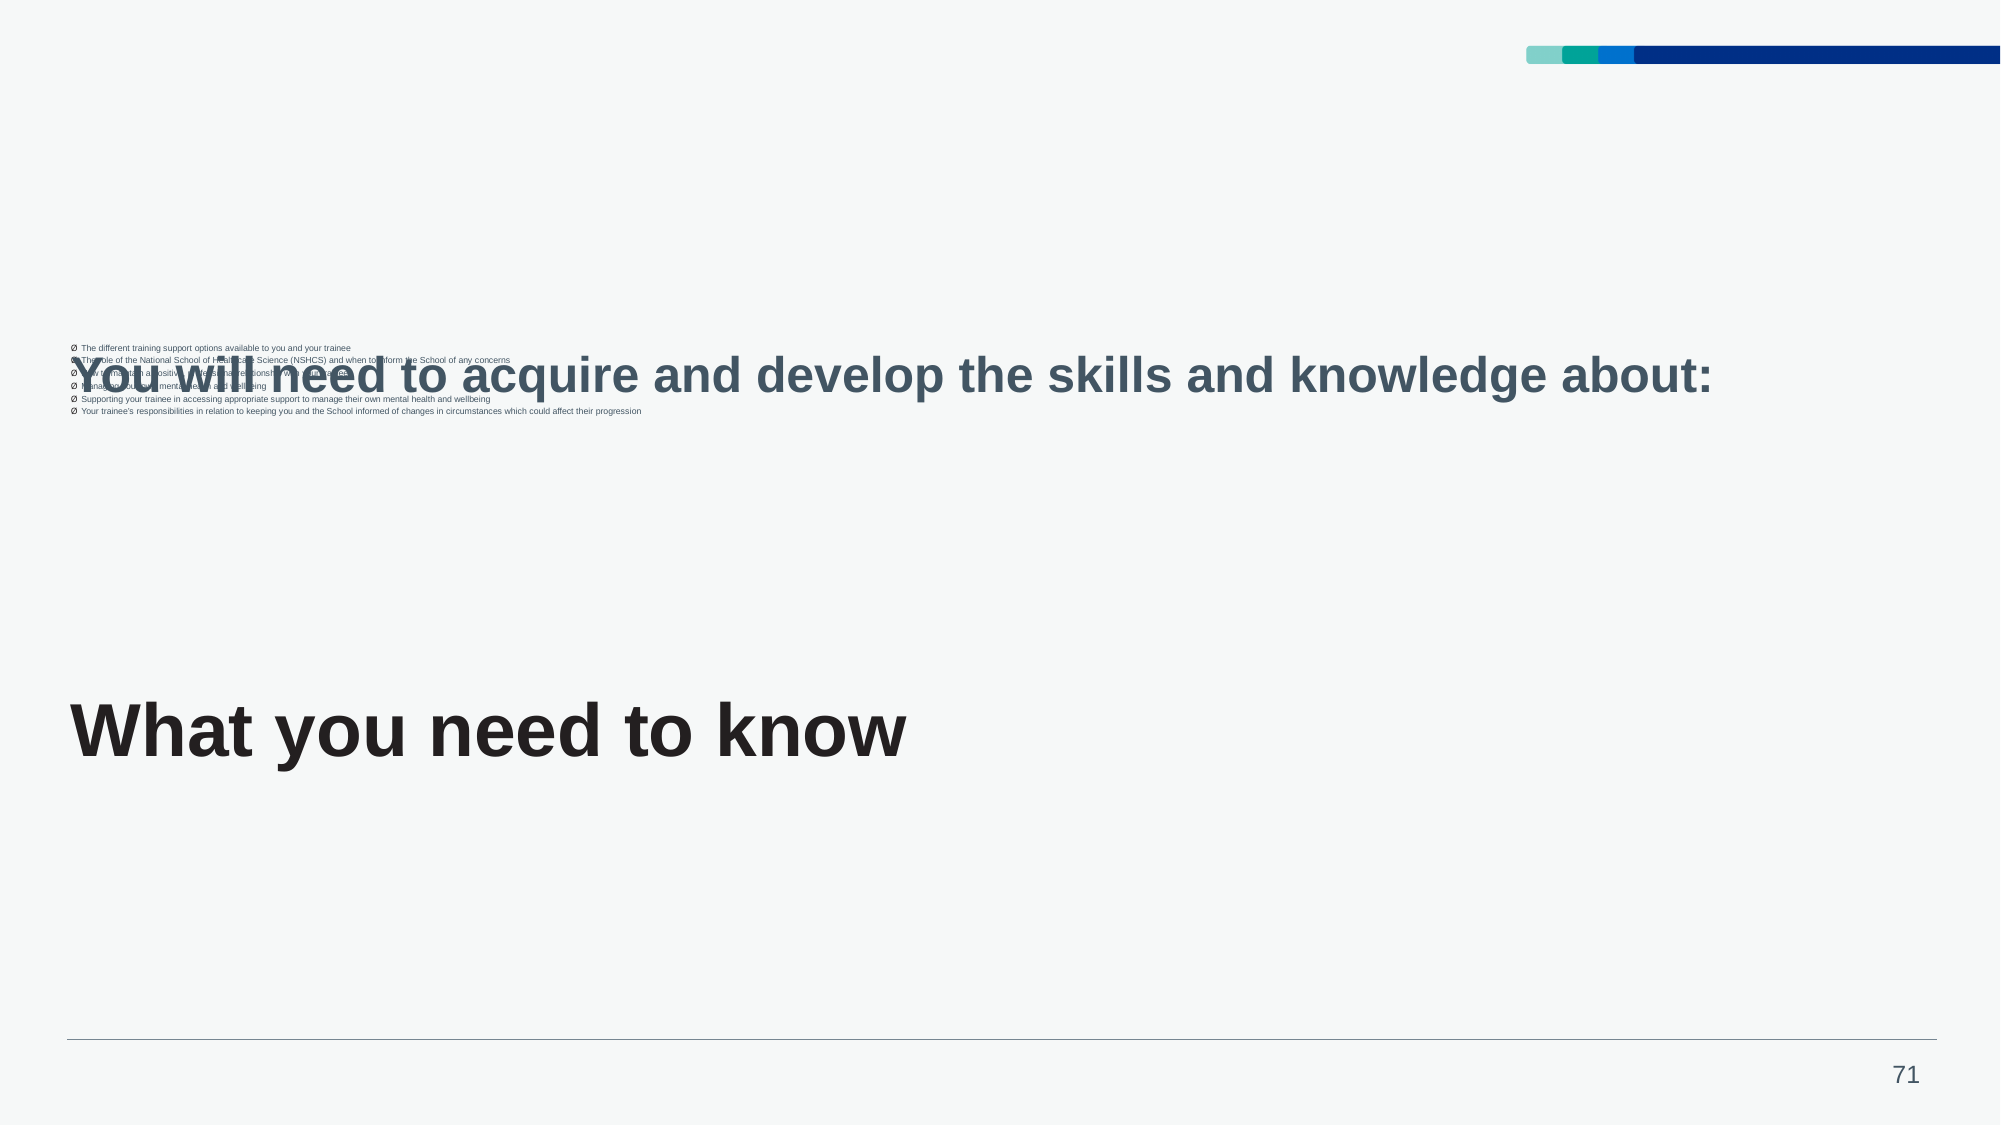

# The different training support options available to you and your trainee
The role of the National School of Healthcare Science (NSHCS) and when to inform the School of any concerns
How to maintain a positive, professional relationship with your trainee
Managing your own mental health and wellbeing
Supporting your trainee in accessing appropriate support to manage their own mental health and wellbeing
Your trainee’s responsibilities in relation to keeping you and the School informed of changes in circumstances which could affect their progression
You will need to acquire and develop the skills and knowledge about:
What you need to know